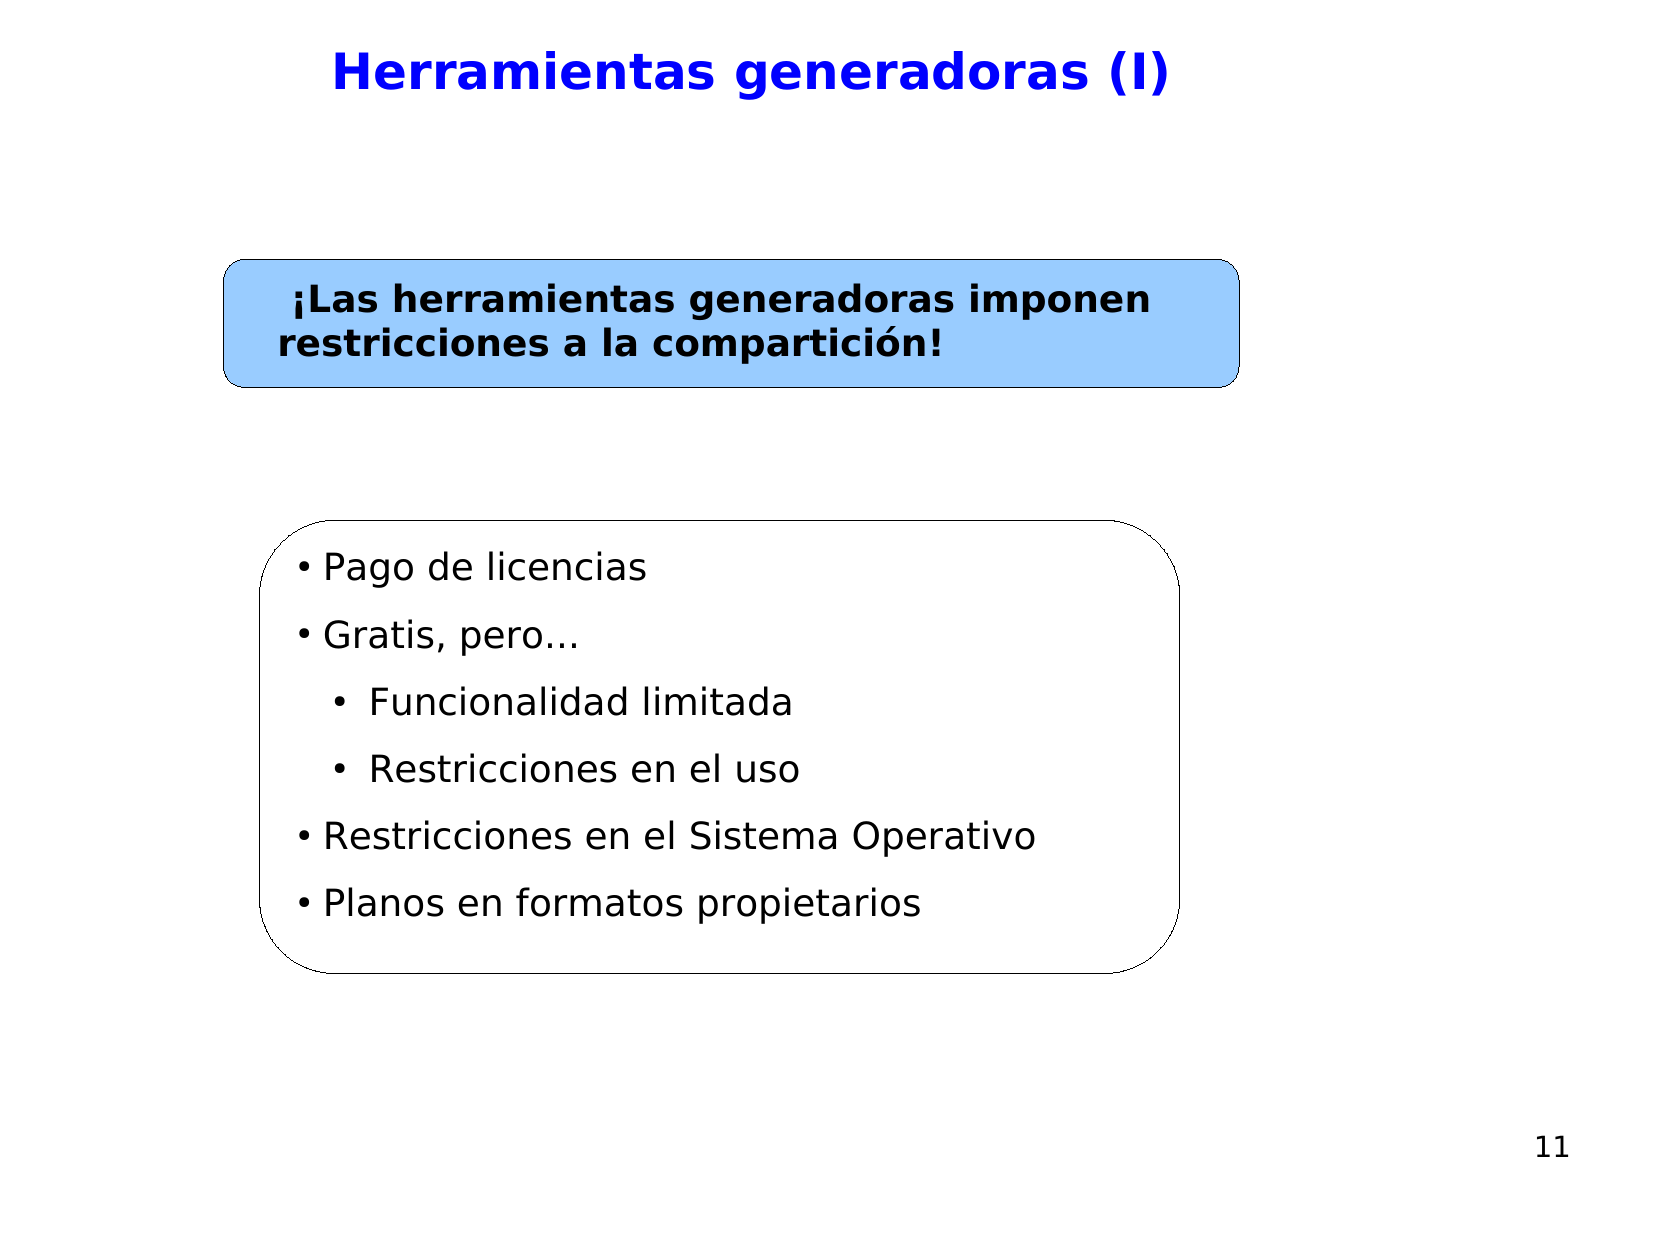

Herramientas generadoras (I)
¡Las herramientas generadoras imponen restricciones a la compartición!
 Pago de licencias
 Gratis, pero...
Funcionalidad limitada
Restricciones en el uso
 Restricciones en el Sistema Operativo
 Planos en formatos propietarios
11